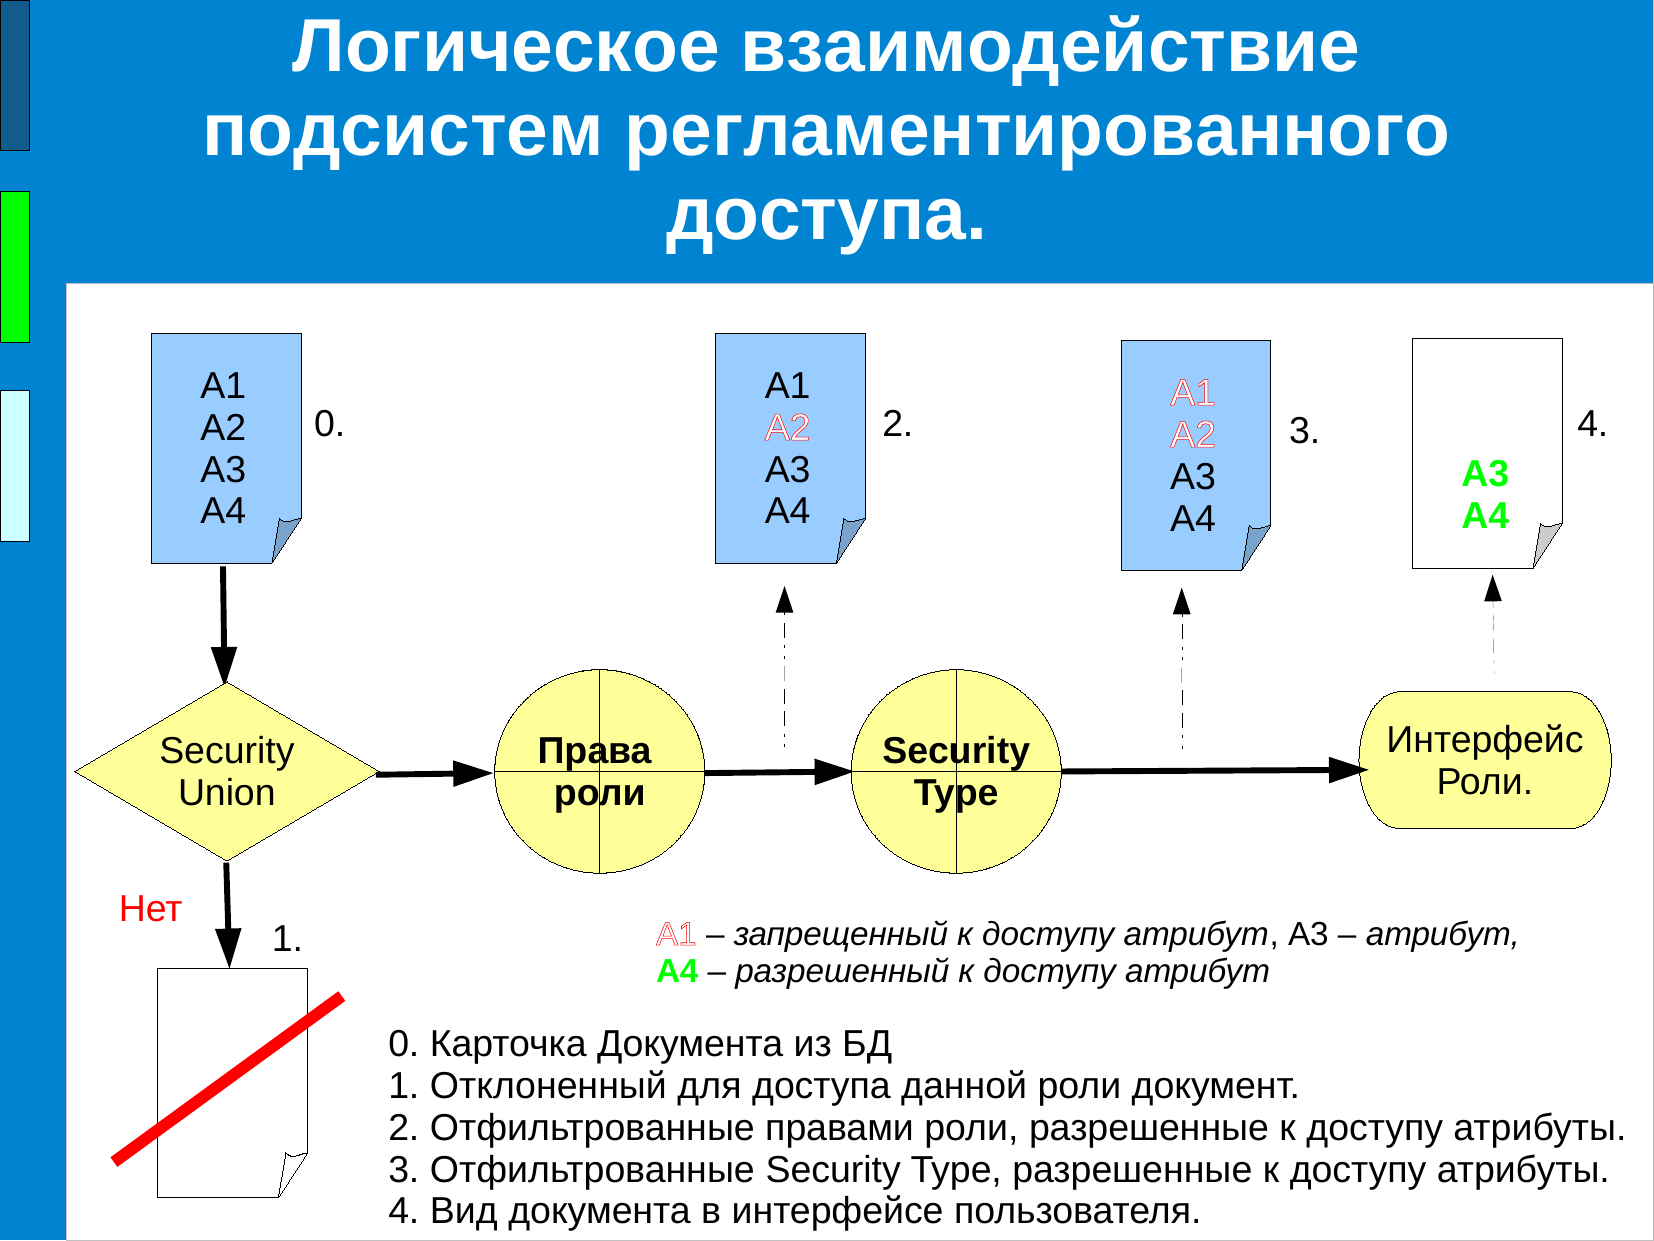

# Логическое взаимодействие подсистем регламентированного доступа.
А1
А2
А3
А4
А1
А2
А3
А4
А3
А4
А1
А2
А3
А4
0.
2.
4.
3.
Права
роли
Права
роли
Security
Type
Security
Union
Интерфейс
Роли.
Нет
А1 – запрещенный к доступу атрибут, А3 – атрибут,
А4 – разрешенный к доступу атрибут
1.
0. Карточка Документа из БД
1. Отклоненный для доступа данной роли документ.
2. Отфильтрованные правами роли, разрешенные к доступу атрибуты.
3. Отфильтрованные Security Type, разрешенные к доступу атрибуты.
4. Вид документа в интерфейсе пользователя.
ООО "Альфа-Интегрум", 2013г.